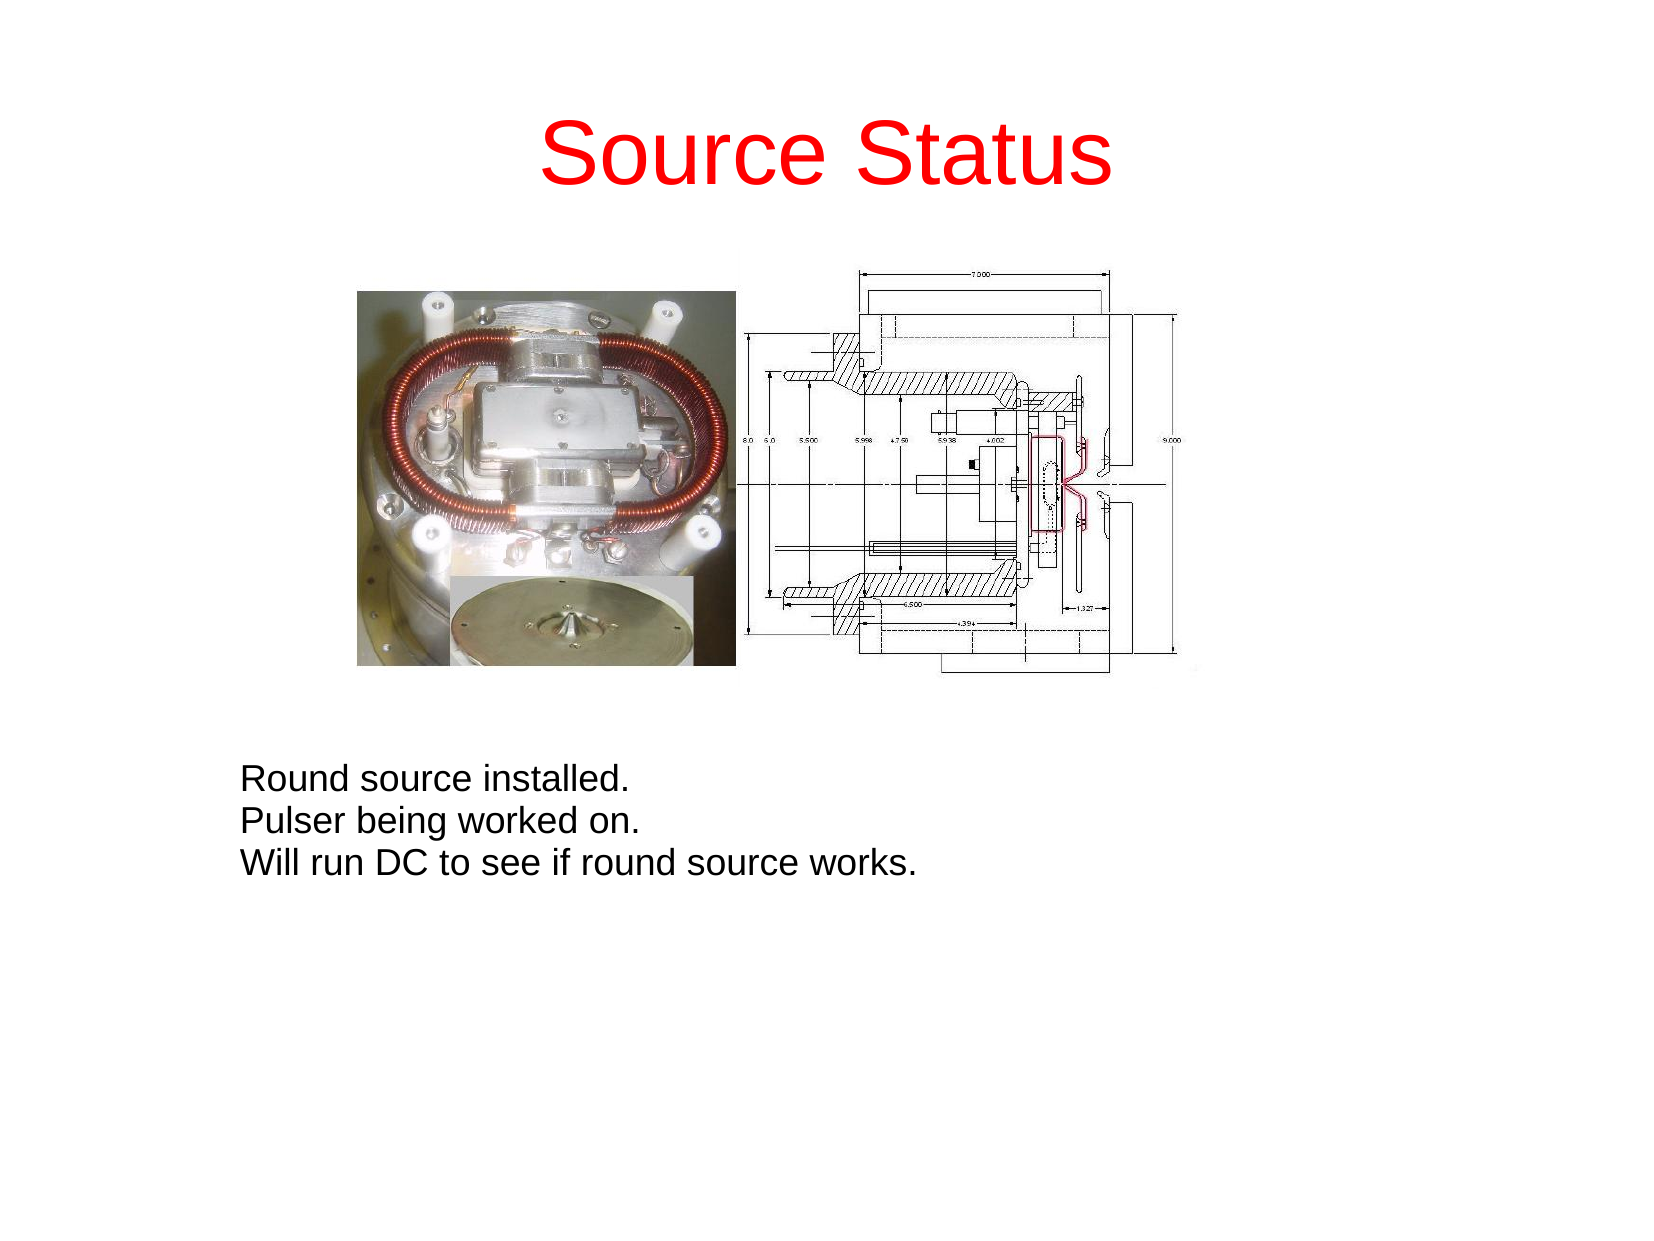

# Source Status
Round source installed.
Pulser being worked on.
Will run DC to see if round source works.